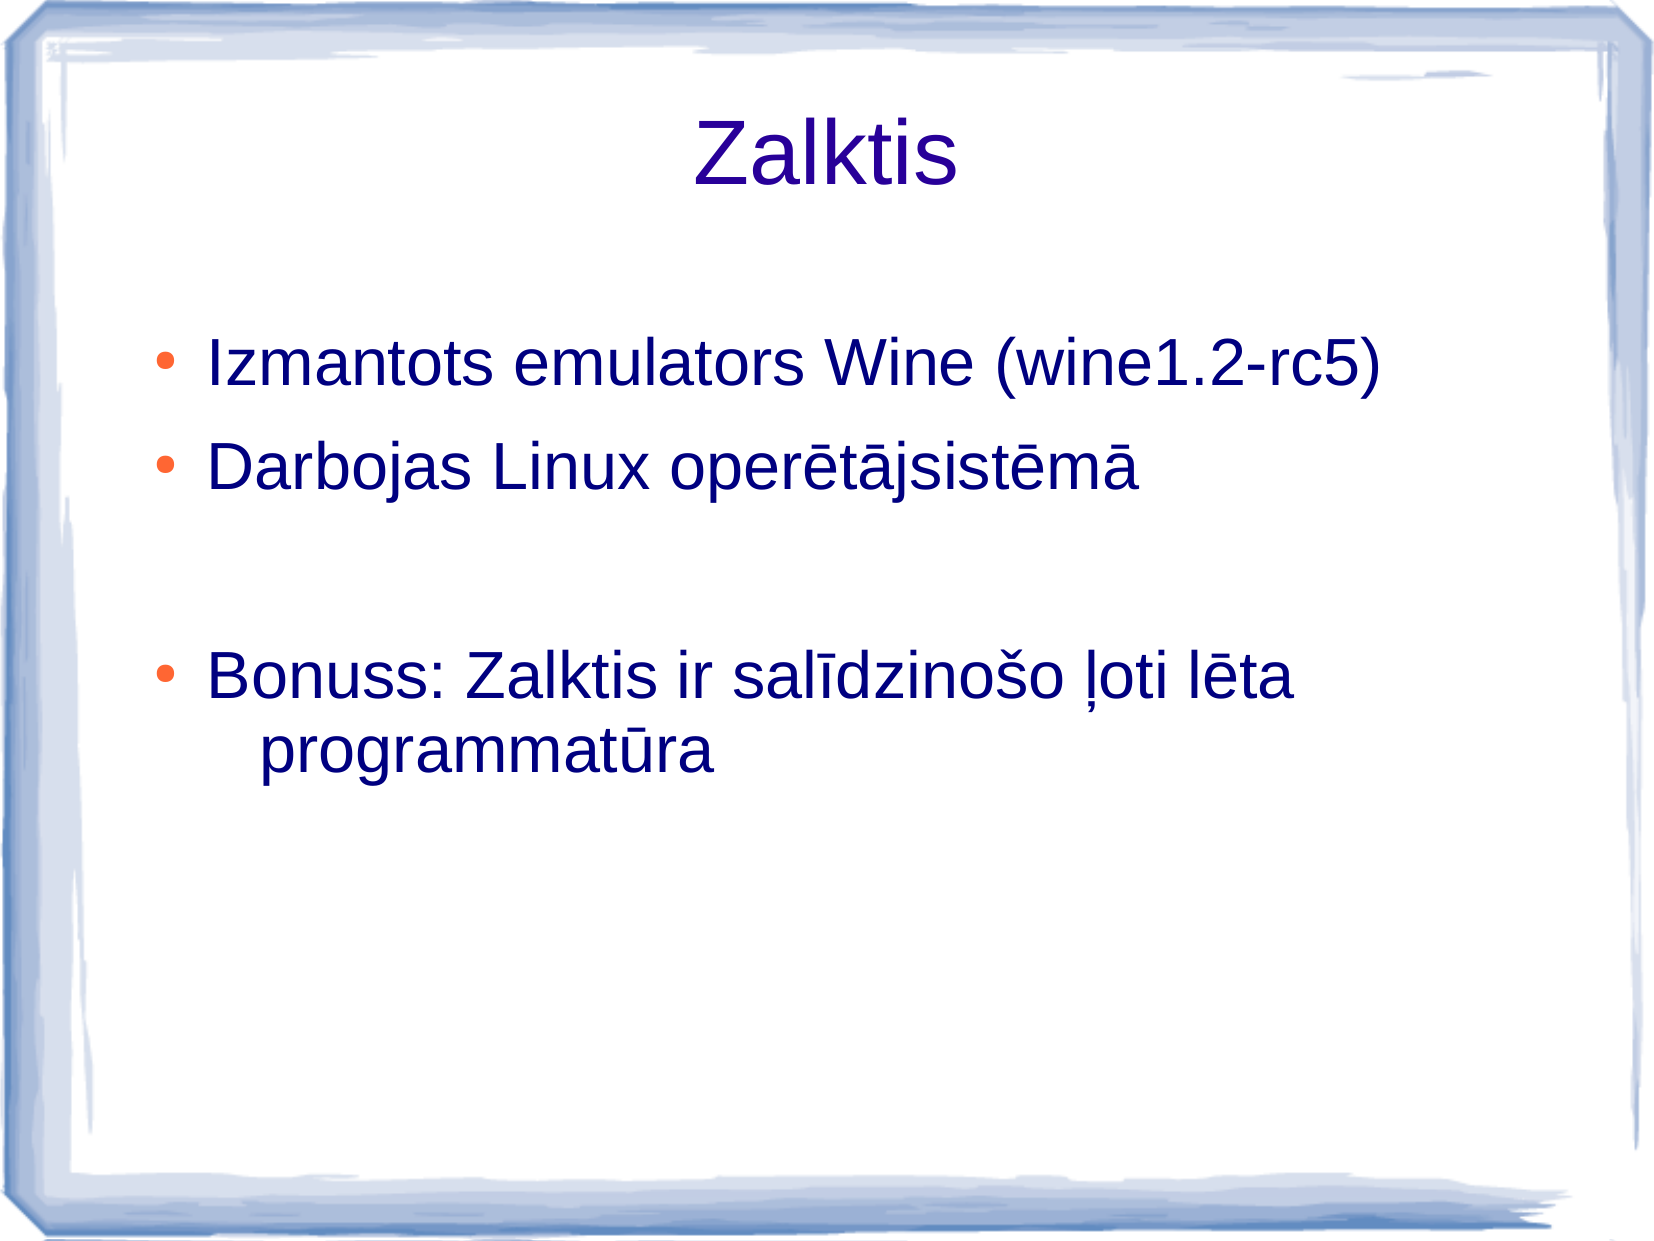

# Zalktis
Izmantots emulators Wine (wine1.2-rc5)
Darbojas Linux operētājsistēmā
Bonuss: Zalktis ir salīdzinošo ļoti lēta programmatūra